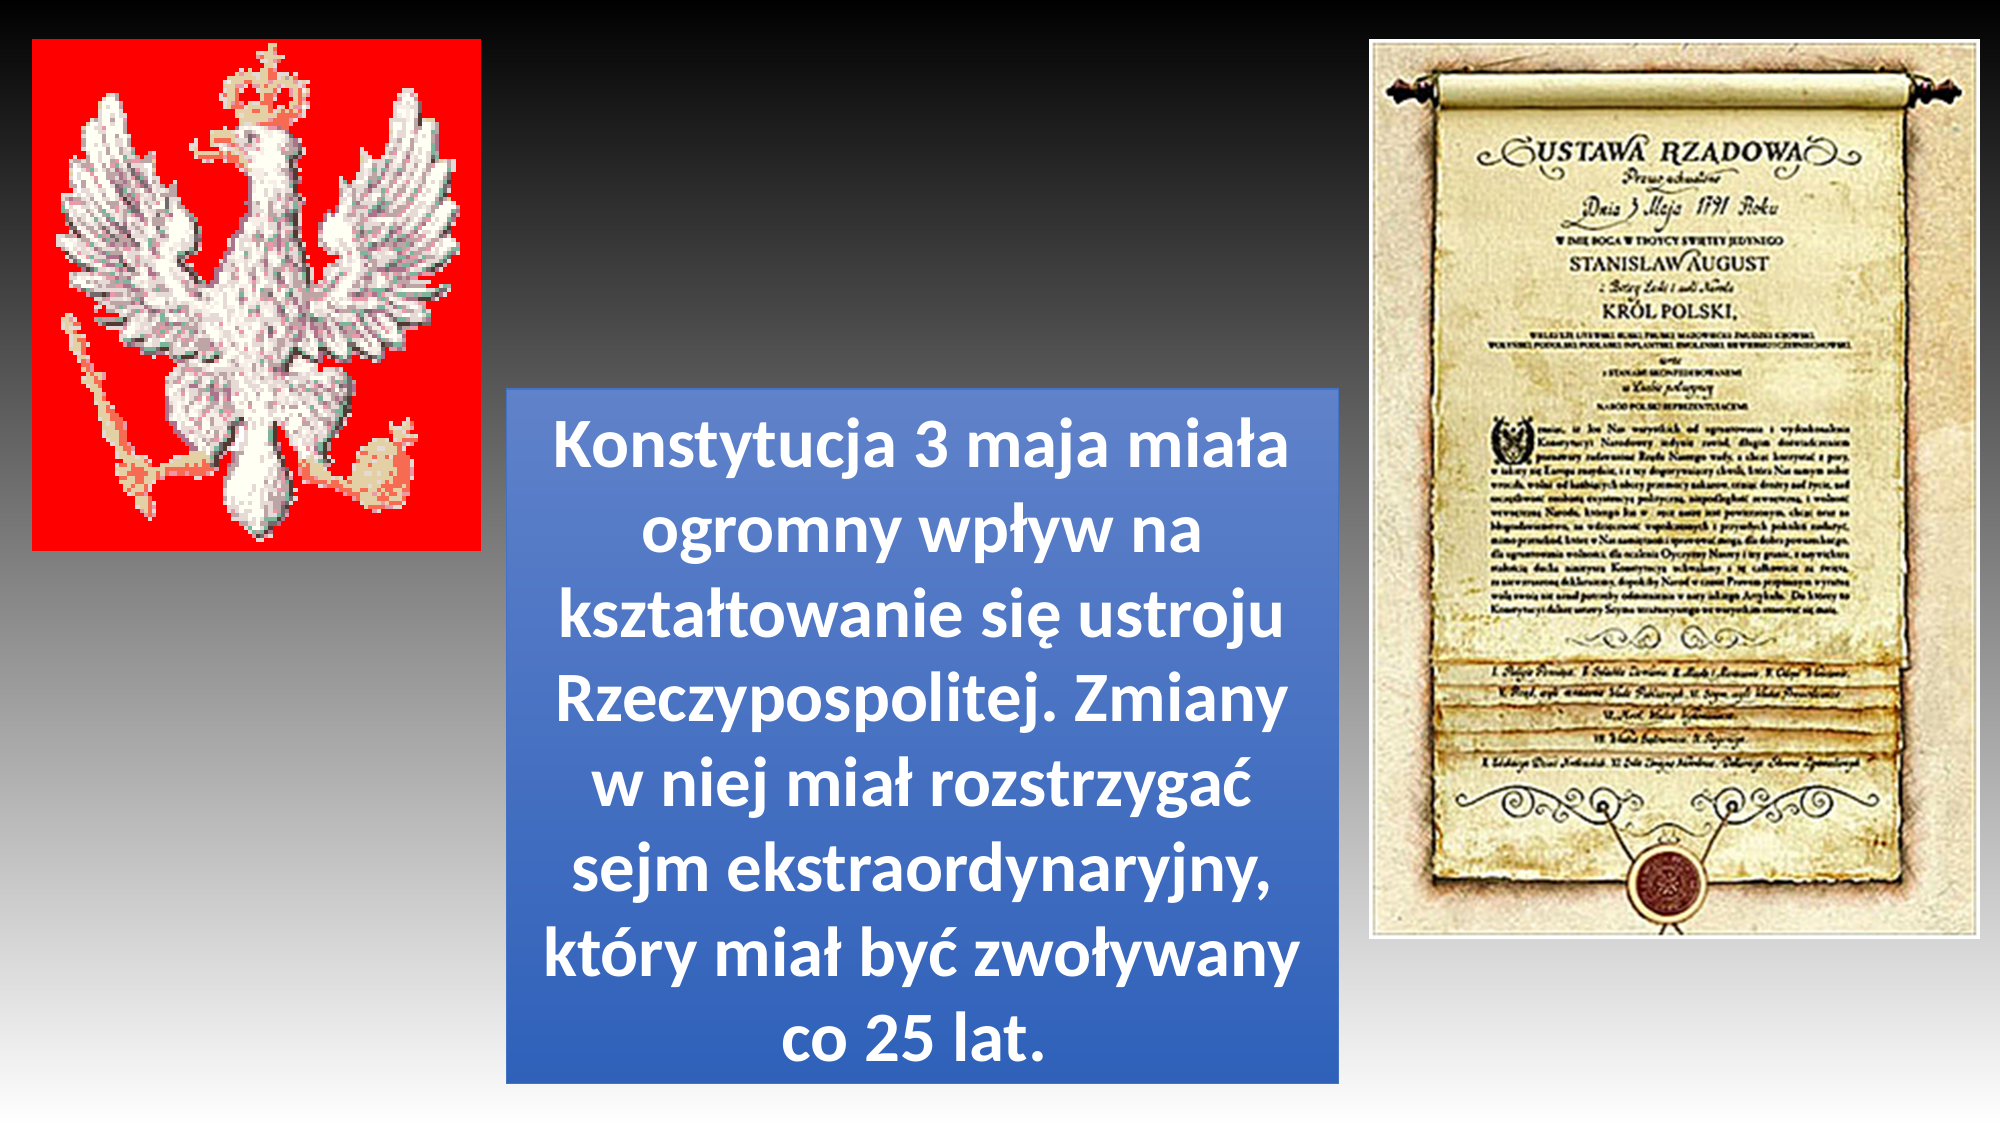

Konstytucja 3 maja miała ogromny wpływ na kształtowanie się ustroju Rzeczypospolitej. Zmiany w niej miał rozstrzygać sejm ekstraordynaryjny, który miał być zwoływany co 25 lat.